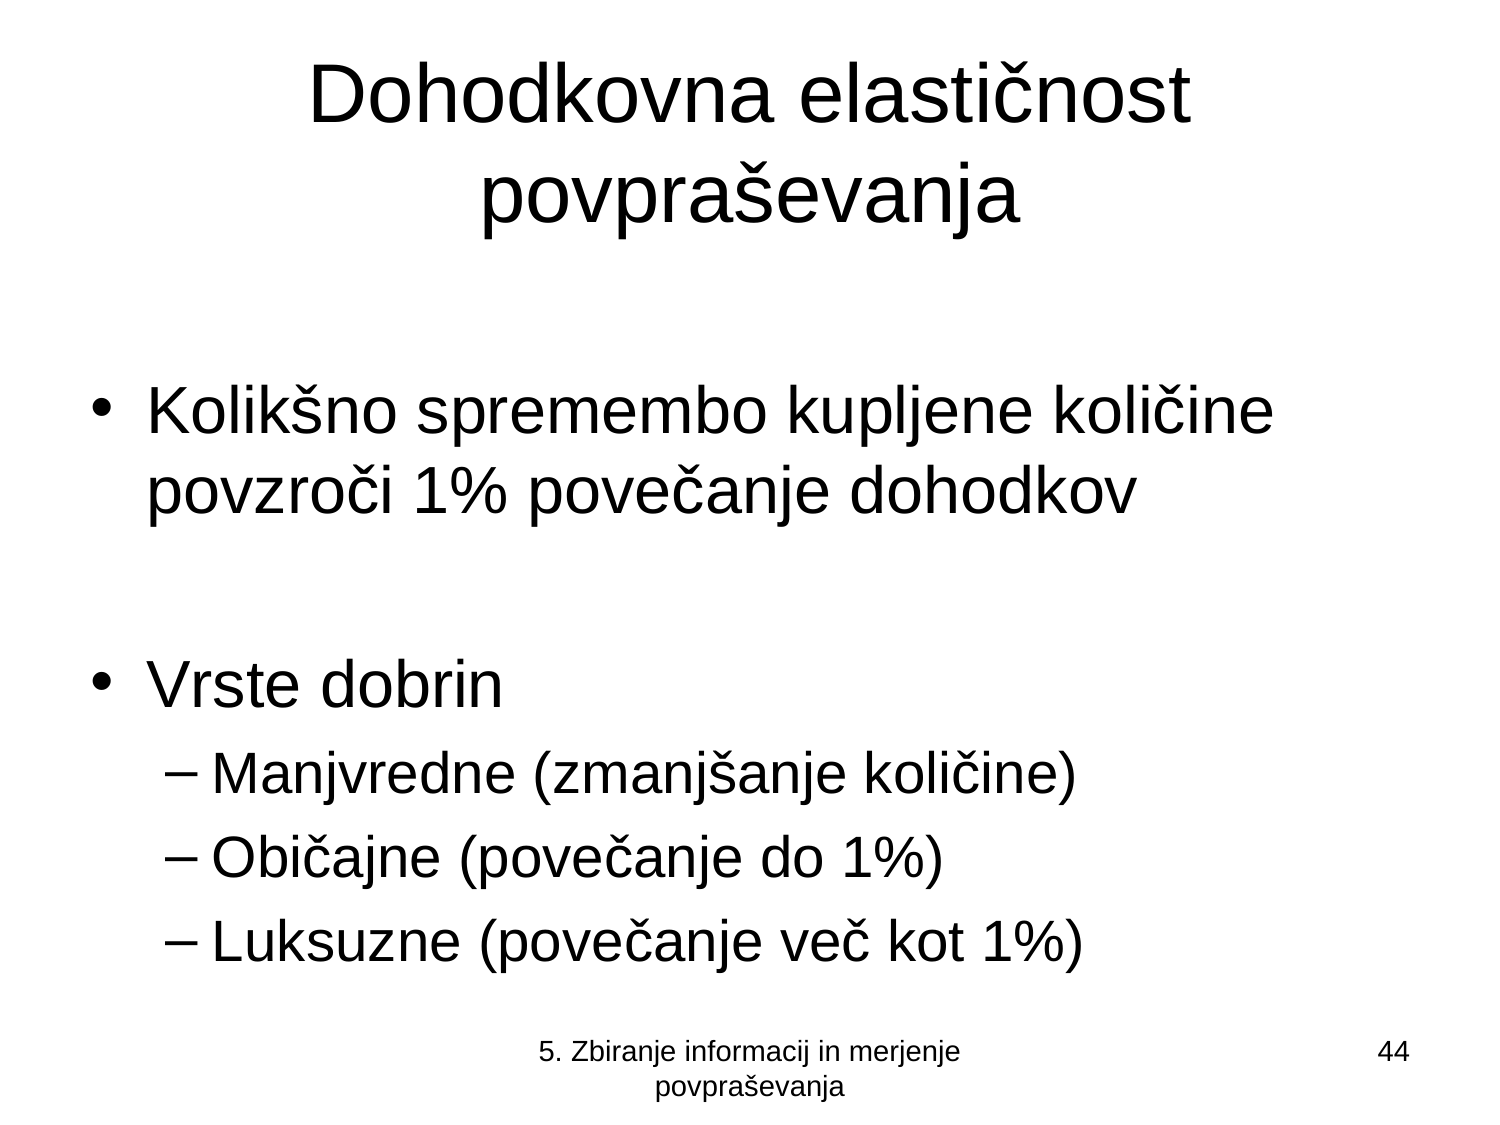

# Dohodkovna elastičnost povpraševanja
Kolikšno spremembo kupljene količine povzroči 1% povečanje dohodkov
Vrste dobrin
Manjvredne (zmanjšanje količine)
Običajne (povečanje do 1%)
Luksuzne (povečanje več kot 1%)
5. Zbiranje informacij in merjenje povpraševanja